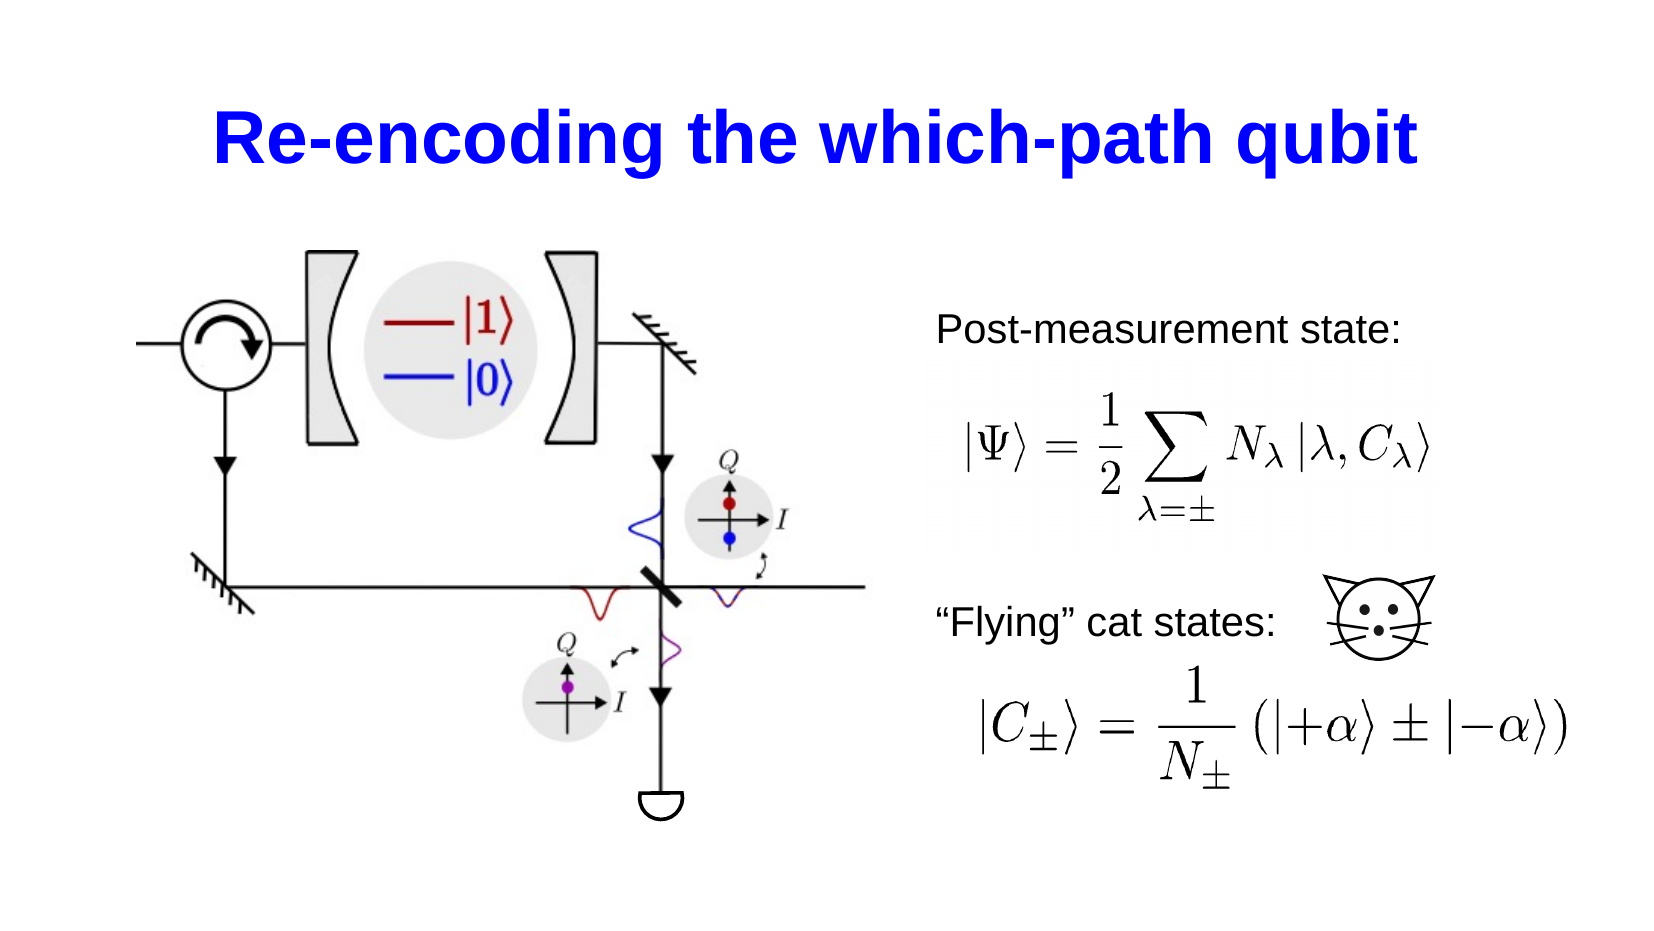

# Re-encoding the which-path qubit
Post-measurement state:
Cat
“Flying” cat states: